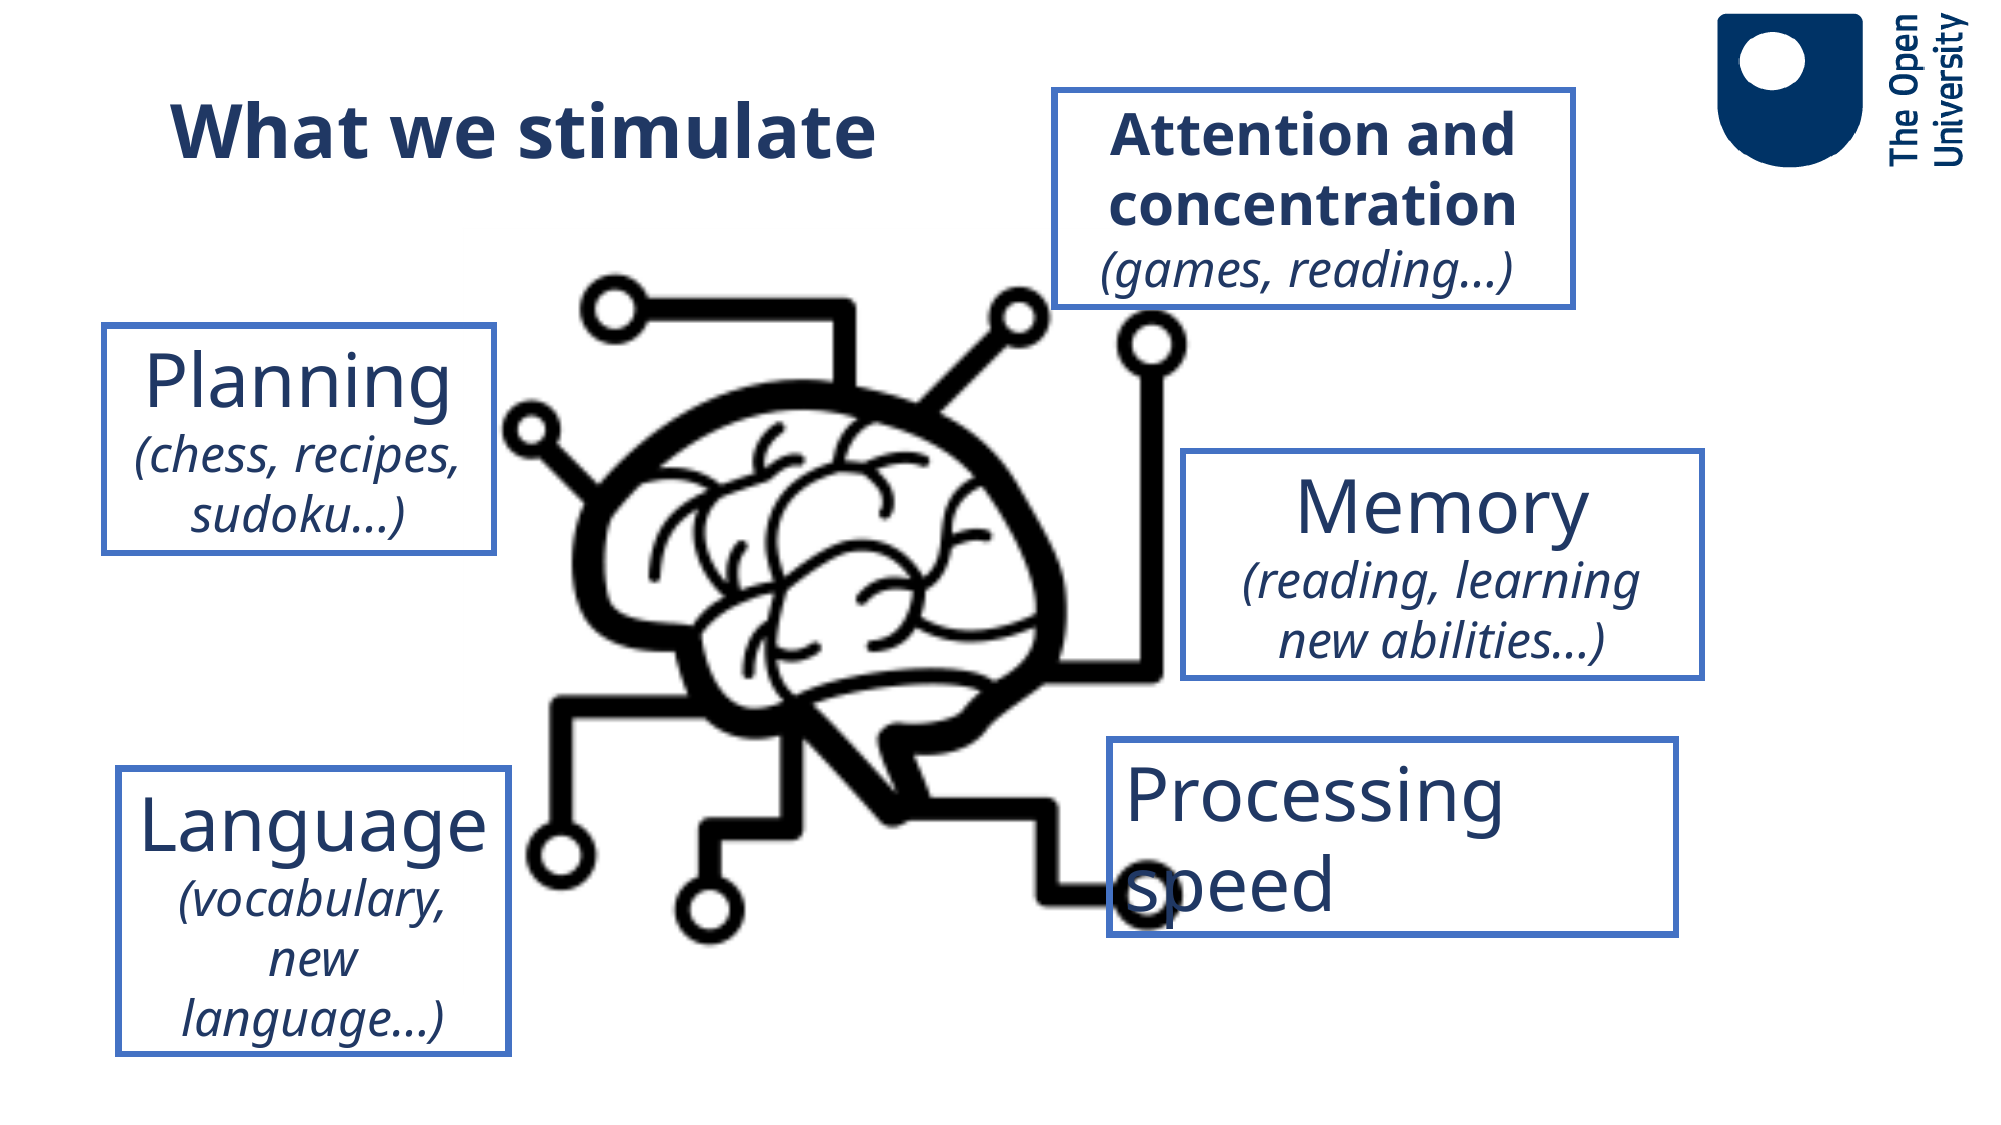

What we stimulate
Attention and concentration
(games, reading…)
Planning
(chess, recipes, sudoku…)
Memory
(reading, learning new abilities…)
Processing speed
Language
(vocabulary, new language…)